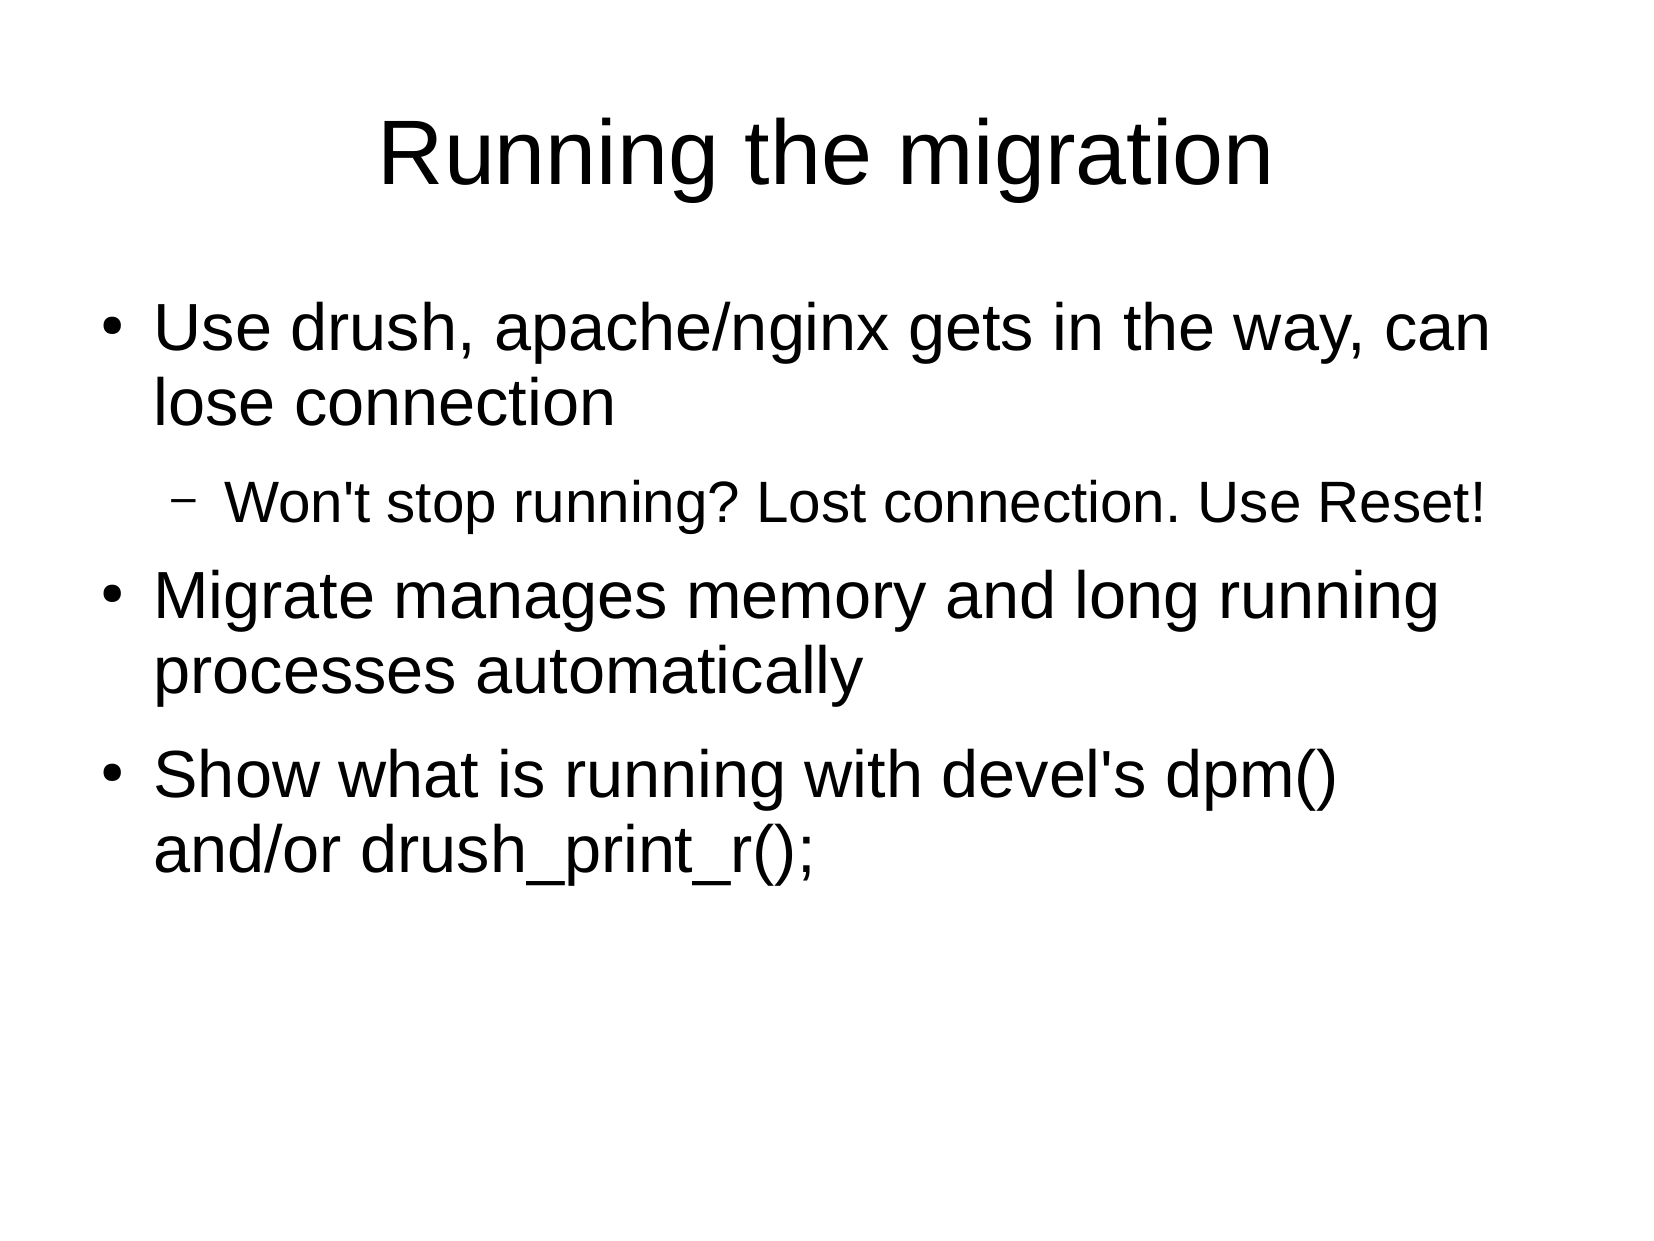

# Running the migration
Use drush, apache/nginx gets in the way, can lose connection
Won't stop running? Lost connection. Use Reset!
Migrate manages memory and long running processes automatically
Show what is running with devel's dpm() and/or drush_print_r();